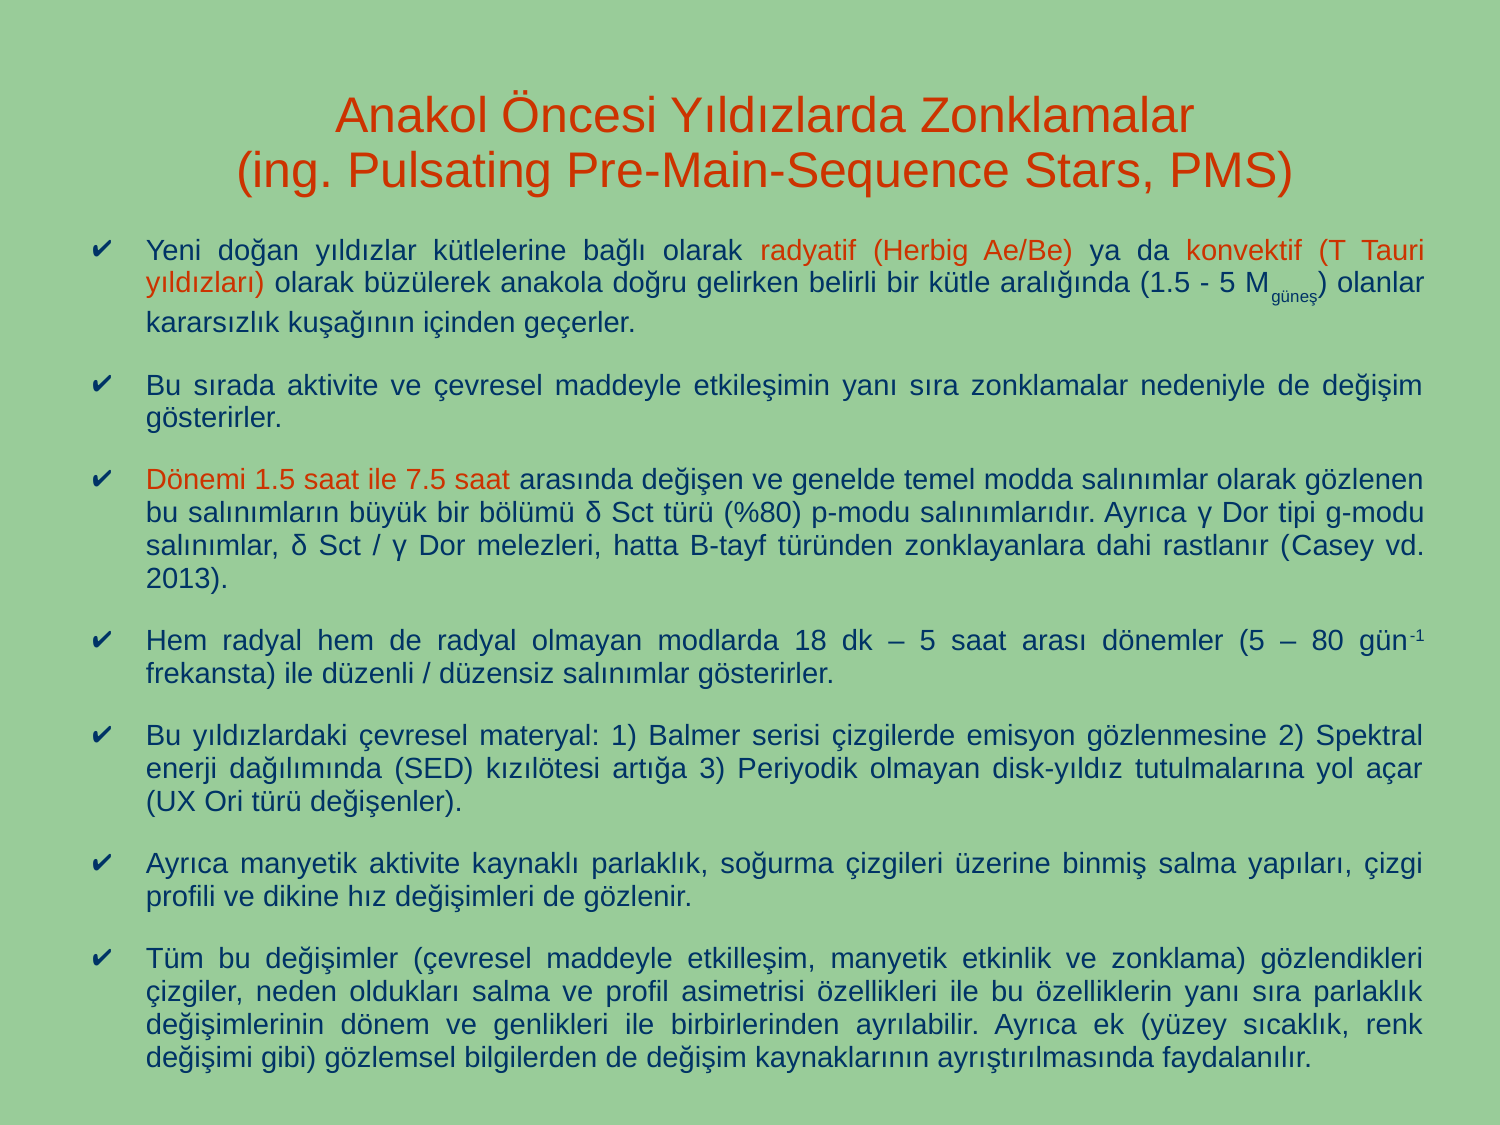

# Anakol Öncesi Yıldızlarda Zonklamalar (ing. Pulsating Pre-Main-Sequence Stars, PMS)
Yeni doğan yıldızlar kütlelerine bağlı olarak radyatif (Herbig Ae/Be) ya da konvektif (T Tauri yıldızları) olarak büzülerek anakola doğru gelirken belirli bir kütle aralığında (1.5 - 5 Mgüneş) olanlar kararsızlık kuşağının içinden geçerler.
Bu sırada aktivite ve çevresel maddeyle etkileşimin yanı sıra zonklamalar nedeniyle de değişim gösterirler.
Dönemi 1.5 saat ile 7.5 saat arasında değişen ve genelde temel modda salınımlar olarak gözlenen bu salınımların büyük bir bölümü δ Sct türü (%80) p-modu salınımlarıdır. Ayrıca γ Dor tipi g-modu salınımlar, δ Sct / γ Dor melezleri, hatta B-tayf türünden zonklayanlara dahi rastlanır (Casey vd. 2013).
Hem radyal hem de radyal olmayan modlarda 18 dk – 5 saat arası dönemler (5 – 80 gün-1 frekansta) ile düzenli / düzensiz salınımlar gösterirler.
Bu yıldızlardaki çevresel materyal: 1) Balmer serisi çizgilerde emisyon gözlenmesine 2) Spektral enerji dağılımında (SED) kızılötesi artığa 3) Periyodik olmayan disk-yıldız tutulmalarına yol açar (UX Ori türü değişenler).
Ayrıca manyetik aktivite kaynaklı parlaklık, soğurma çizgileri üzerine binmiş salma yapıları, çizgi profili ve dikine hız değişimleri de gözlenir.
Tüm bu değişimler (çevresel maddeyle etkilleşim, manyetik etkinlik ve zonklama) gözlendikleri çizgiler, neden oldukları salma ve profil asimetrisi özellikleri ile bu özelliklerin yanı sıra parlaklık değişimlerinin dönem ve genlikleri ile birbirlerinden ayrılabilir. Ayrıca ek (yüzey sıcaklık, renk değişimi gibi) gözlemsel bilgilerden de değişim kaynaklarının ayrıştırılmasında faydalanılır.